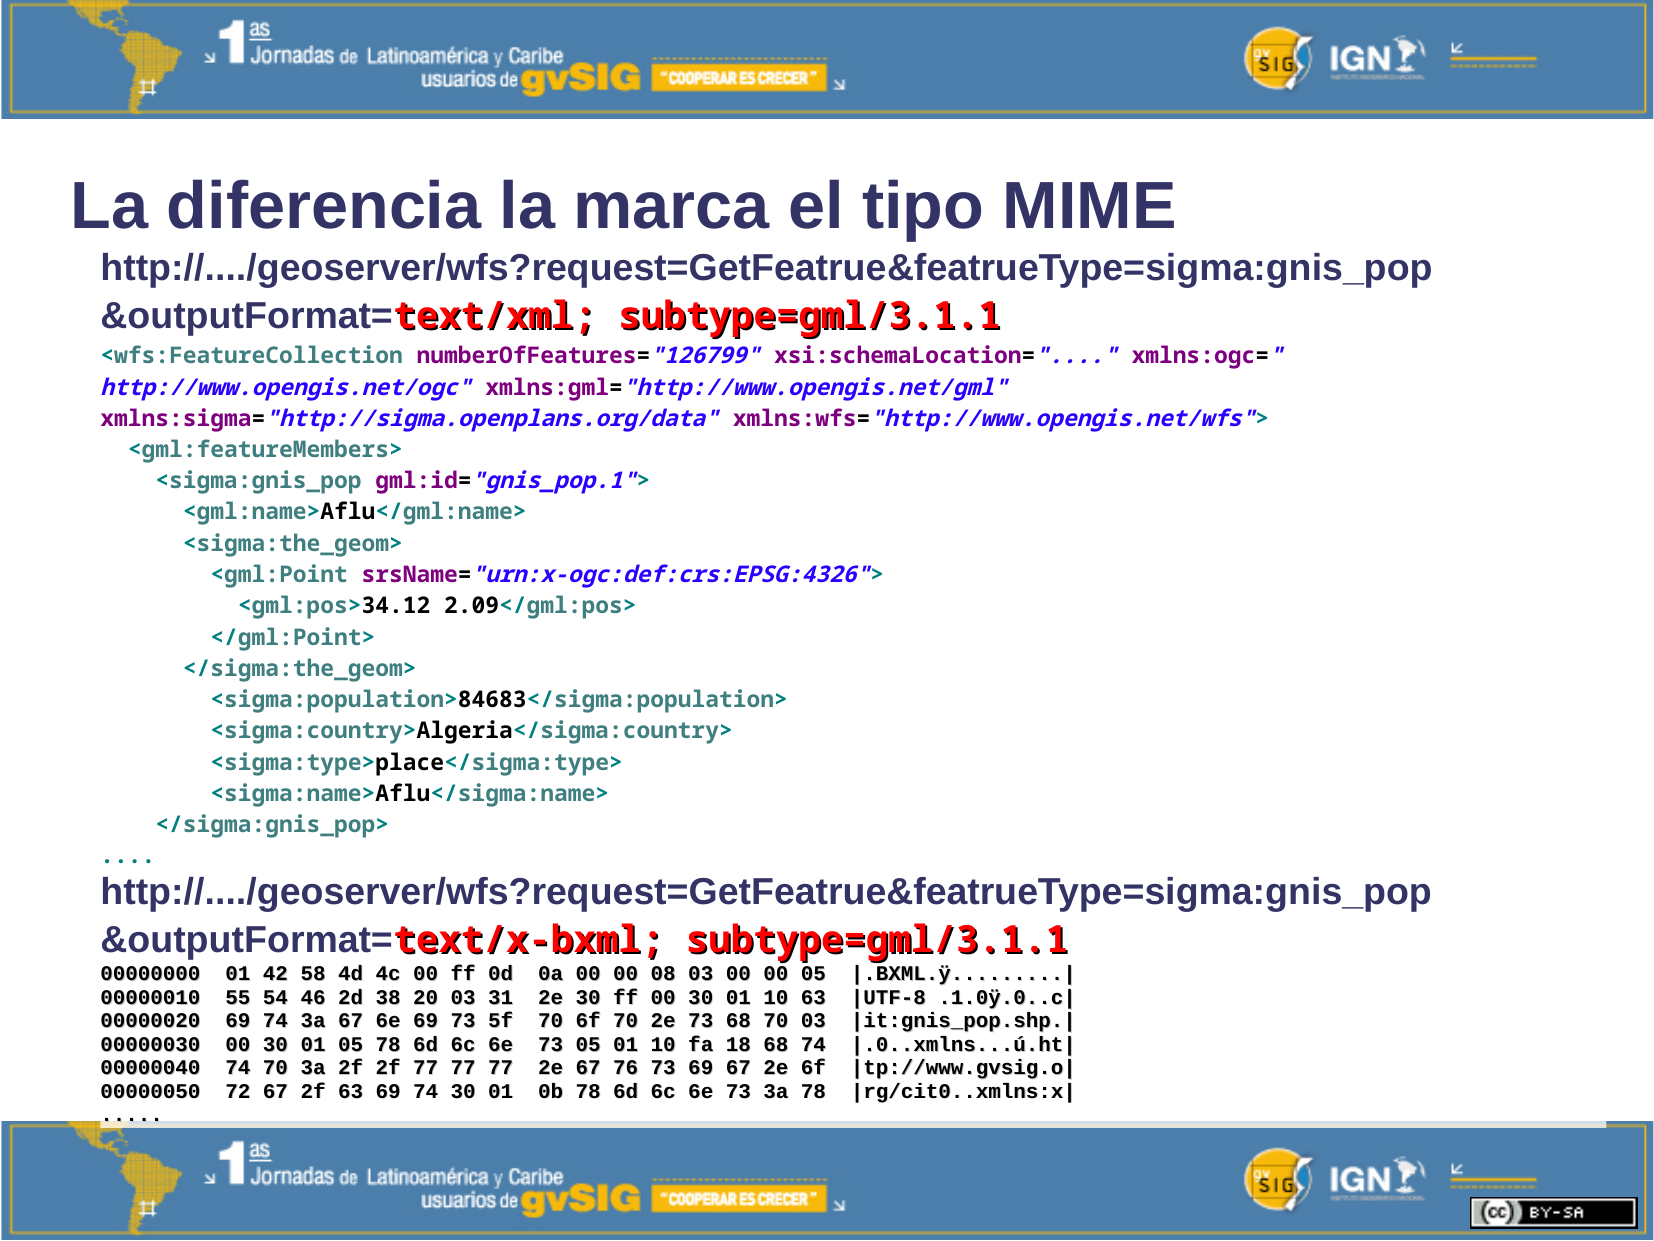

La diferencia la marca el tipo MIME
http://..../geoserver/wfs?request=GetFeatrue&featrueType=sigma:gnis_pop
&outputFormat=text/xml; subtype=gml/3.1.1
<wfs:FeatureCollection numberOfFeatures="126799" xsi:schemaLocation="...." xmlns:ogc="http://www.opengis.net/ogc" xmlns:gml="http://www.opengis.net/gml" xmlns:sigma="http://sigma.openplans.org/data" xmlns:wfs="http://www.opengis.net/wfs">
 <gml:featureMembers>
 <sigma:gnis_pop gml:id="gnis_pop.1">
 <gml:name>Aflu</gml:name>
 <sigma:the_geom>
 <gml:Point srsName="urn:x-ogc:def:crs:EPSG:4326">
 <gml:pos>34.12 2.09</gml:pos>
 </gml:Point>
 </sigma:the_geom>
 <sigma:population>84683</sigma:population>
 <sigma:country>Algeria</sigma:country>
 <sigma:type>place</sigma:type>
 <sigma:name>Aflu</sigma:name>
 </sigma:gnis_pop>
....
http://..../geoserver/wfs?request=GetFeatrue&featrueType=sigma:gnis_pop
&outputFormat=text/x-bxml; subtype=gml/3.1.1
00000000 01 42 58 4d 4c 00 ff 0d 0a 00 00 08 03 00 00 05 |.BXML.ÿ.........|
00000010 55 54 46 2d 38 20 03 31 2e 30 ff 00 30 01 10 63 |UTF-8 .1.0ÿ.0..c|
00000020 69 74 3a 67 6e 69 73 5f 70 6f 70 2e 73 68 70 03 |it:gnis_pop.shp.|
00000030 00 30 01 05 78 6d 6c 6e 73 05 01 10 fa 18 68 74 |.0..xmlns...ú.ht|
00000040 74 70 3a 2f 2f 77 77 77 2e 67 76 73 69 67 2e 6f |tp://www.gvsig.o|
00000050 72 67 2f 63 69 74 30 01 0b 78 6d 6c 6e 73 3a 78 |rg/cit0..xmlns:x|
.....